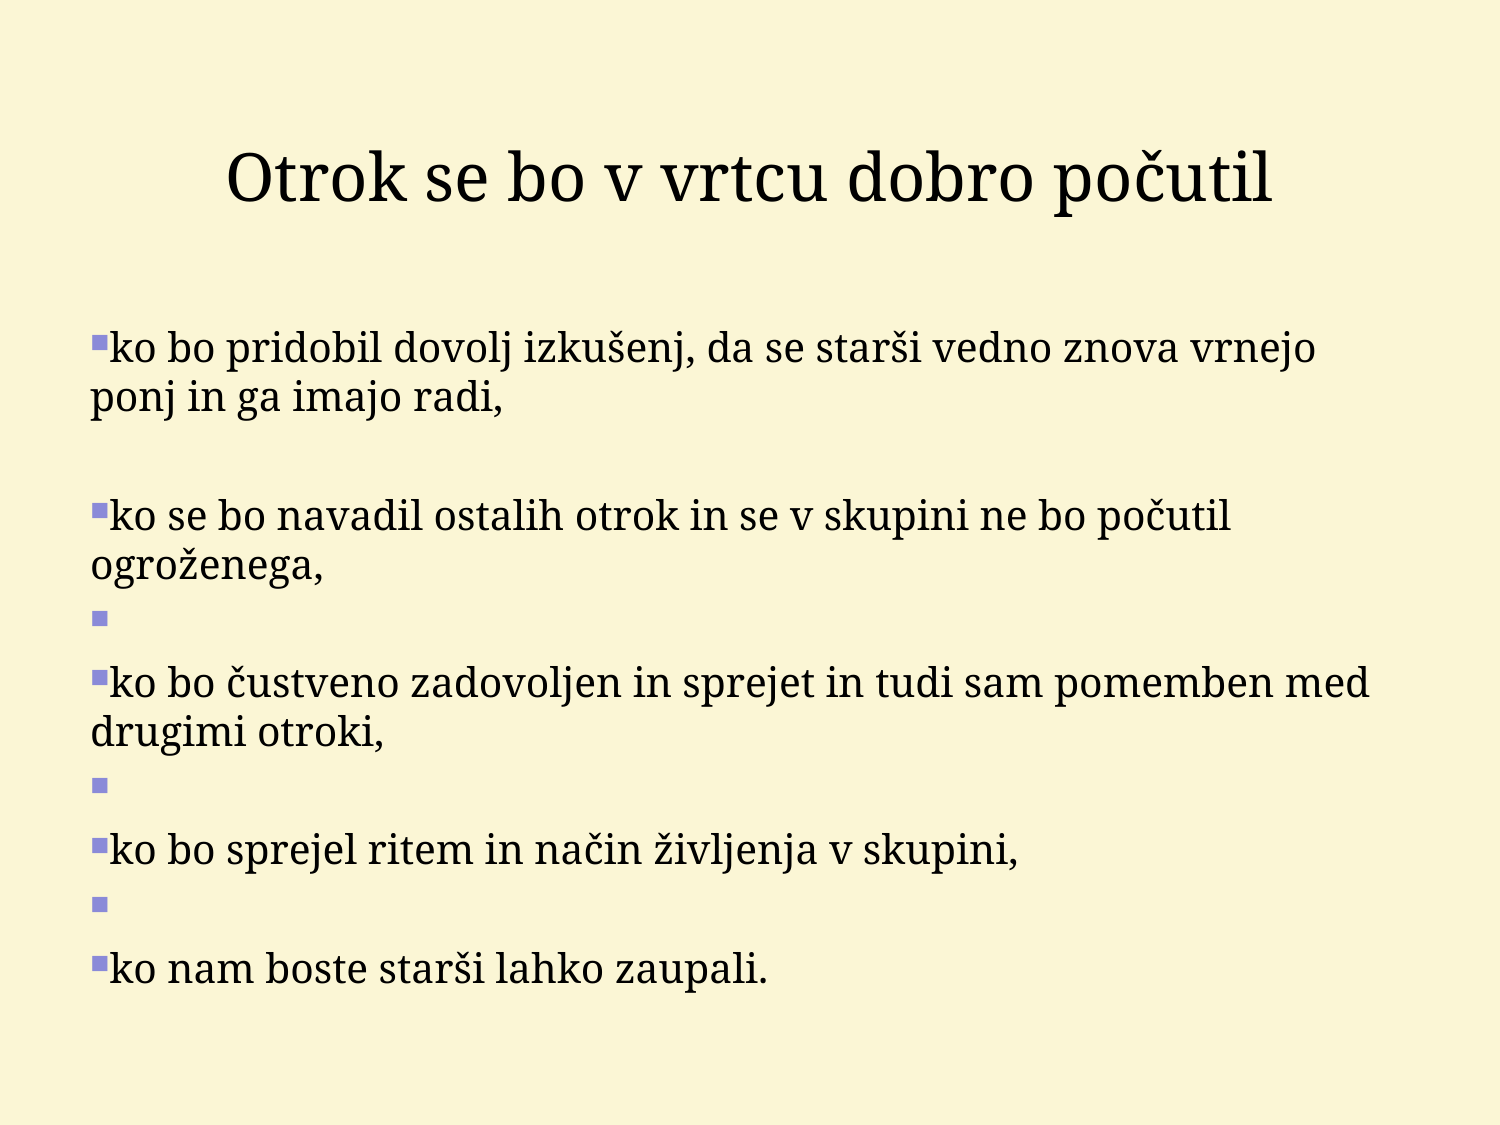

# Otrok se bo v vrtcu dobro počutil
ko bo pridobil dovolj izkušenj, da se starši vedno znova vrnejo ponj in ga imajo radi,
ko se bo navadil ostalih otrok in se v skupini ne bo počutil ogroženega,
ko bo čustveno zadovoljen in sprejet in tudi sam pomemben med drugimi otroki,
ko bo sprejel ritem in način življenja v skupini,
ko nam boste starši lahko zaupali.